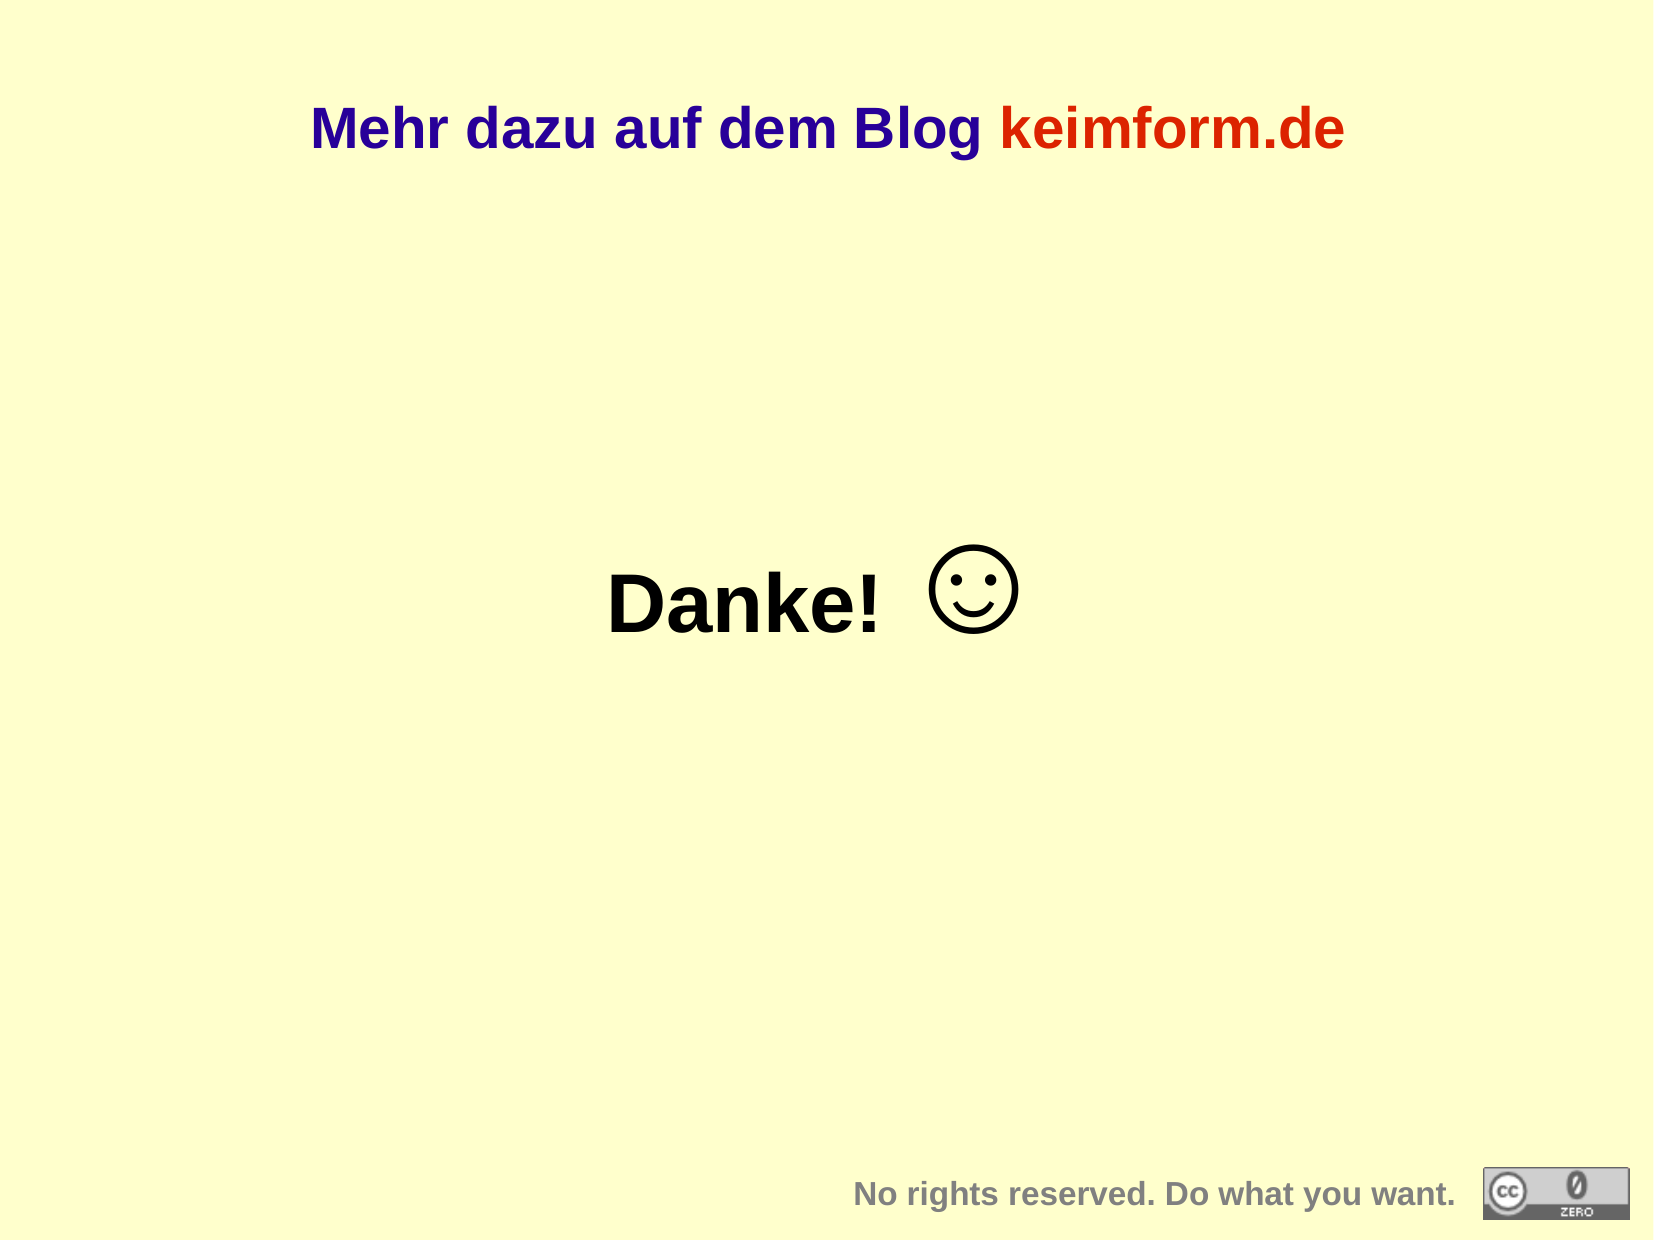

Mehr dazu auf dem Blog keimform.de
# Danke! ☺
No rights reserved. Do what you want.